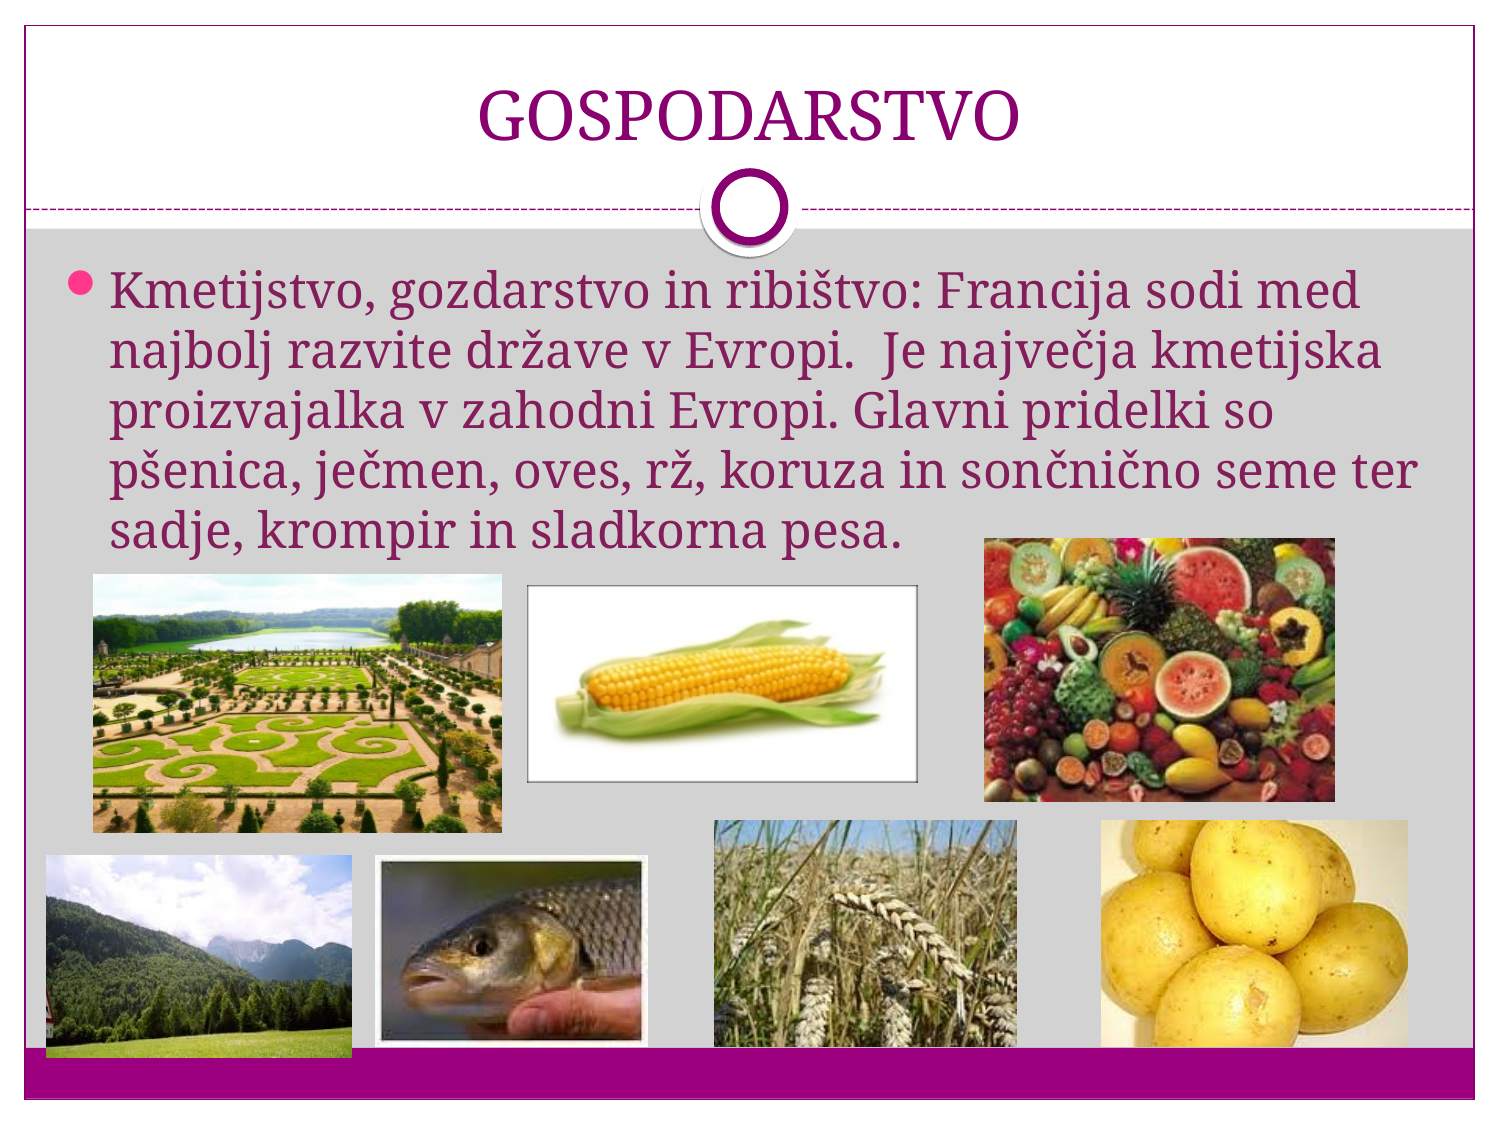

# GOSPODARSTVO
Kmetijstvo, gozdarstvo in ribištvo: Francija sodi med najbolj razvite države v Evropi.  Je največja kmetijska proizvajalka v zahodni Evropi. Glavni pridelki so pšenica, ječmen, oves, rž, koruza in sončnično seme ter sadje, krompir in sladkorna pesa.